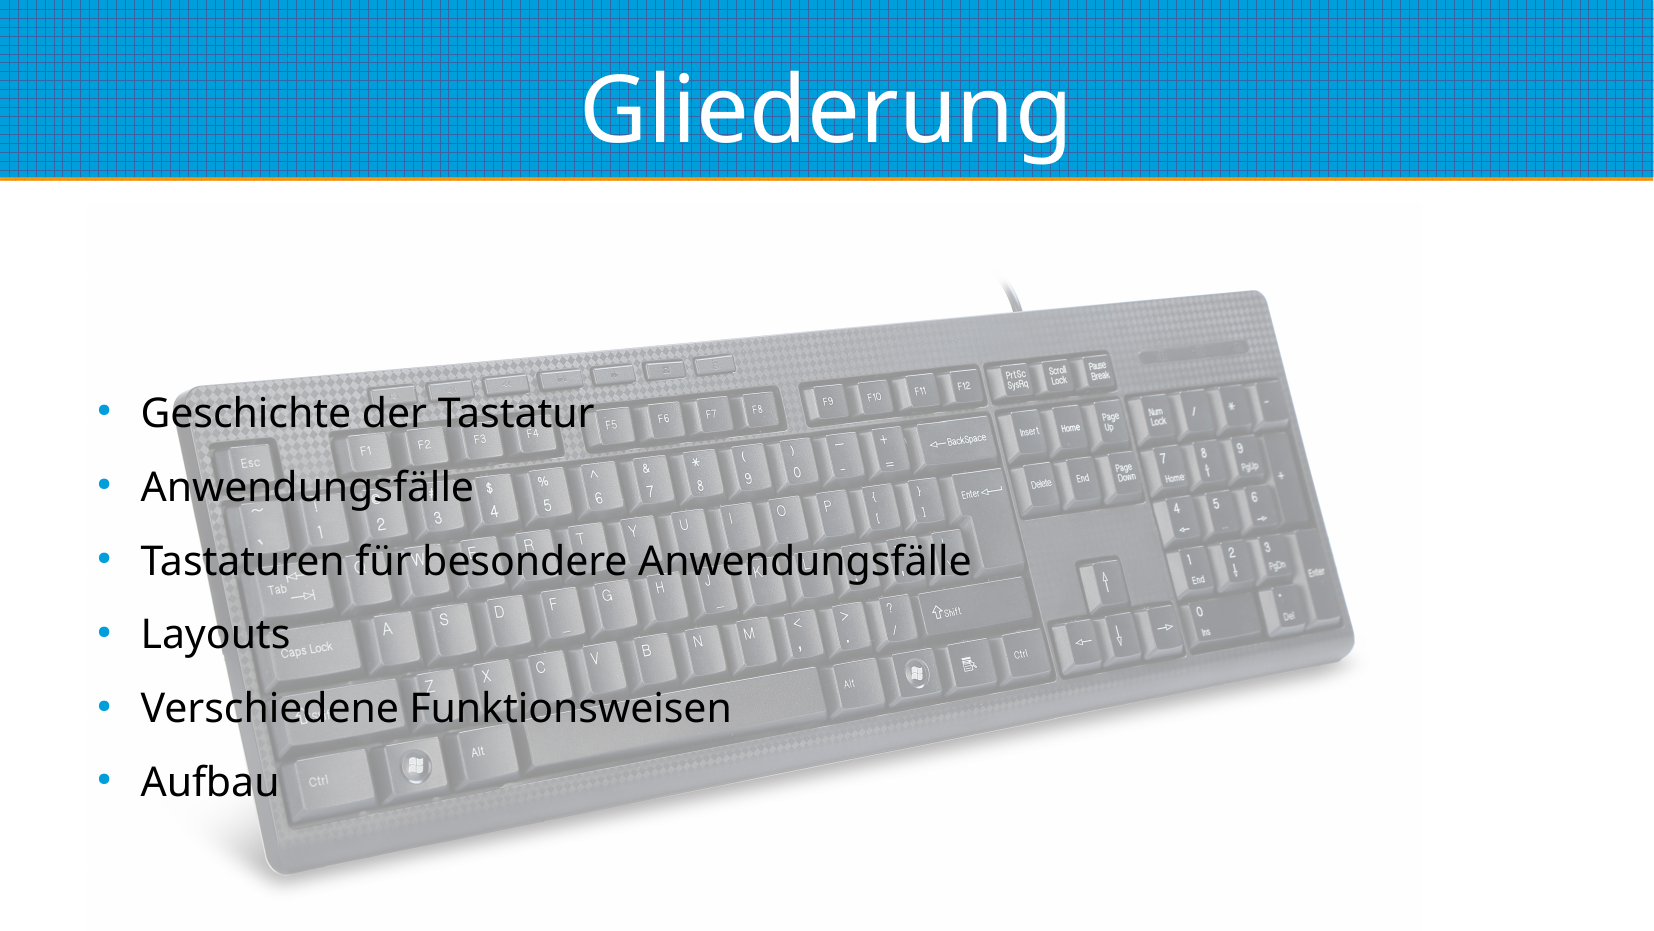

# Gliederung
Geschichte der Tastatur
Anwendungsfälle
Tastaturen für besondere Anwendungsfälle
Layouts
Verschiedene Funktionsweisen
Aufbau